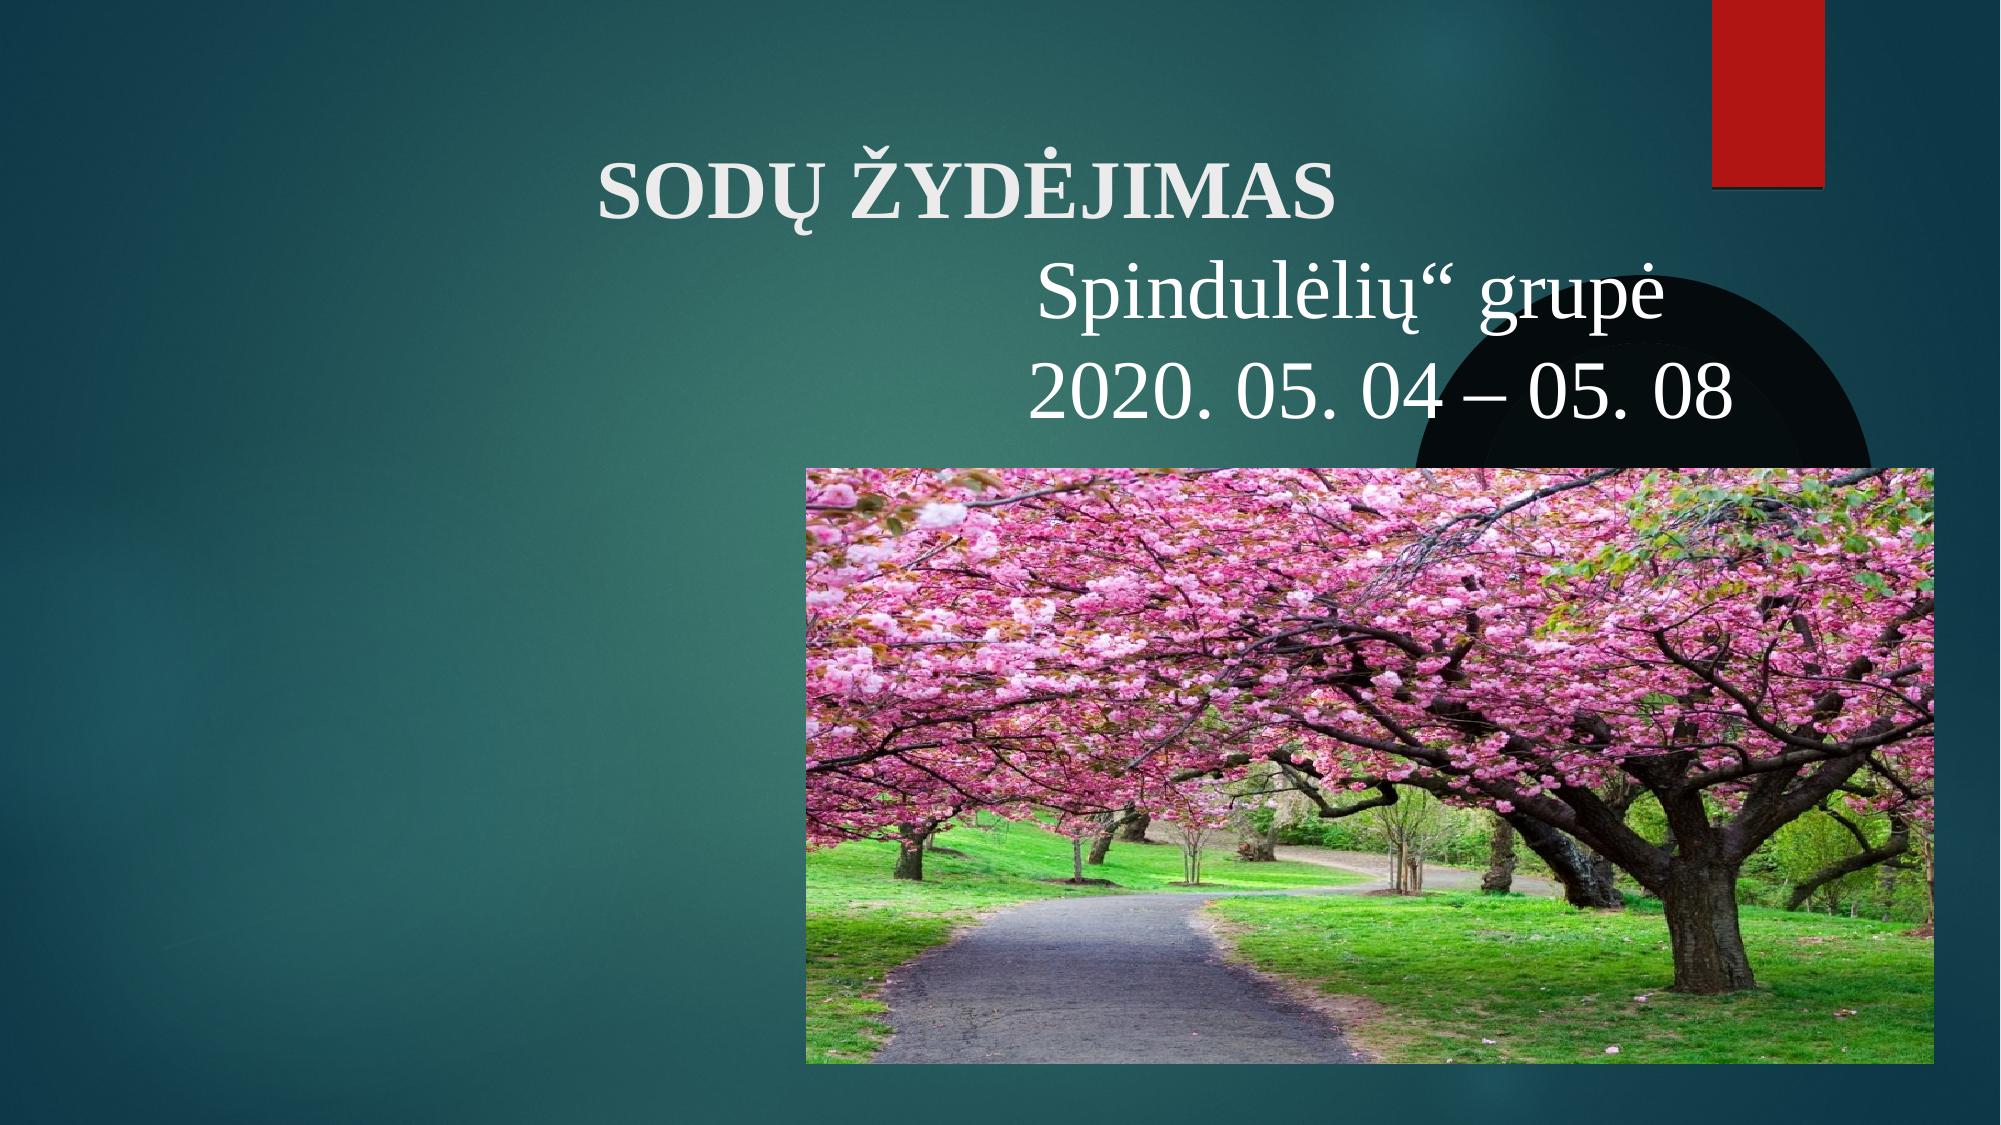

# SODŲ ŽYDĖJIMAS Spindulėlių“ grupė 2020. 05. 04 – 05. 08